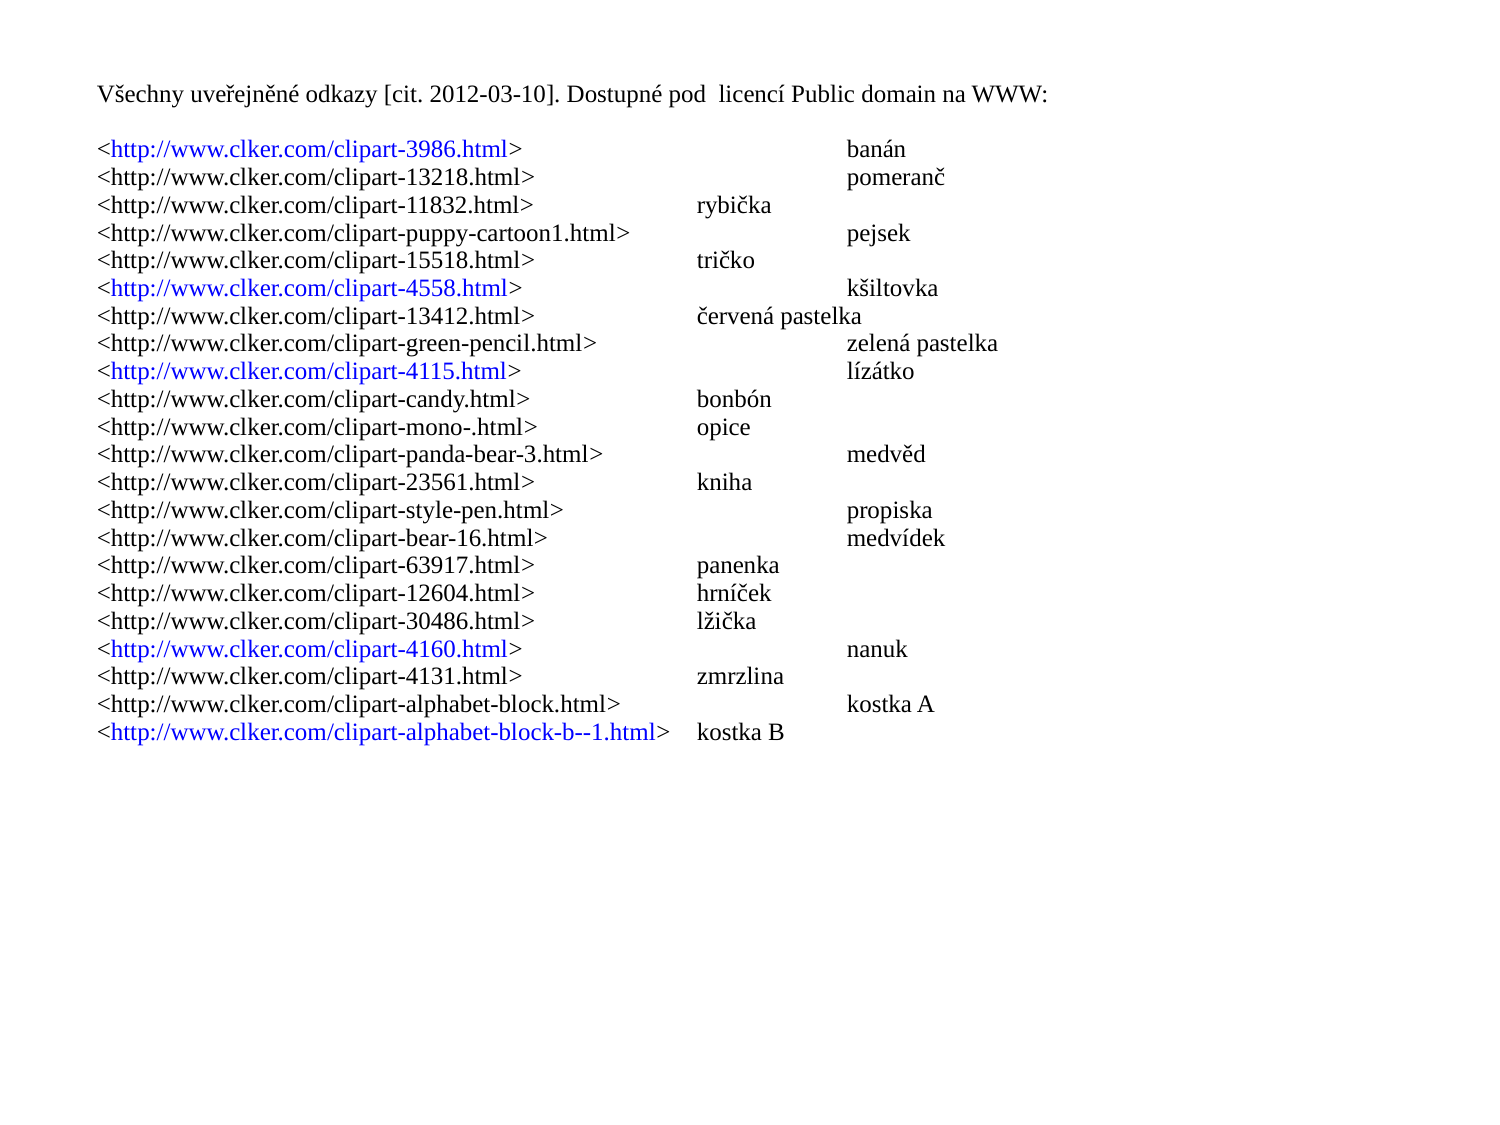

Všechny uveřejněné odkazy [cit. 2012-03-10]. Dostupné pod licencí Public domain na WWW:
<http://www.clker.com/clipart-3986.html>			banán
<http://www.clker.com/clipart-13218.html> 		pomeranč
<http://www.clker.com/clipart-11832.html>		rybička
<http://www.clker.com/clipart-puppy-cartoon1.html>		pejsek
<http://www.clker.com/clipart-15518.html>		tričko
<http://www.clker.com/clipart-4558.html>			kšiltovka
<http://www.clker.com/clipart-13412.html>		červená pastelka
<http://www.clker.com/clipart-green-pencil.html>		zelená pastelka
<http://www.clker.com/clipart-4115.html>			lízátko
<http://www.clker.com/clipart-candy.html>		bonbón
<http://www.clker.com/clipart-mono-.html>		opice
<http://www.clker.com/clipart-panda-bear-3.html>		medvěd
<http://www.clker.com/clipart-23561.html>		kniha
<http://www.clker.com/clipart-style-pen.html>		propiska
<http://www.clker.com/clipart-bear-16.html>		medvídek
<http://www.clker.com/clipart-63917.html>		panenka
<http://www.clker.com/clipart-12604.html>		hrníček
<http://www.clker.com/clipart-30486.html>		lžička
<http://www.clker.com/clipart-4160.html>			nanuk
<http://www.clker.com/clipart-4131.html> 		zmrzlina
<http://www.clker.com/clipart-alphabet-block.html>		kostka A
<http://www.clker.com/clipart-alphabet-block-b--1.html>	kostka B